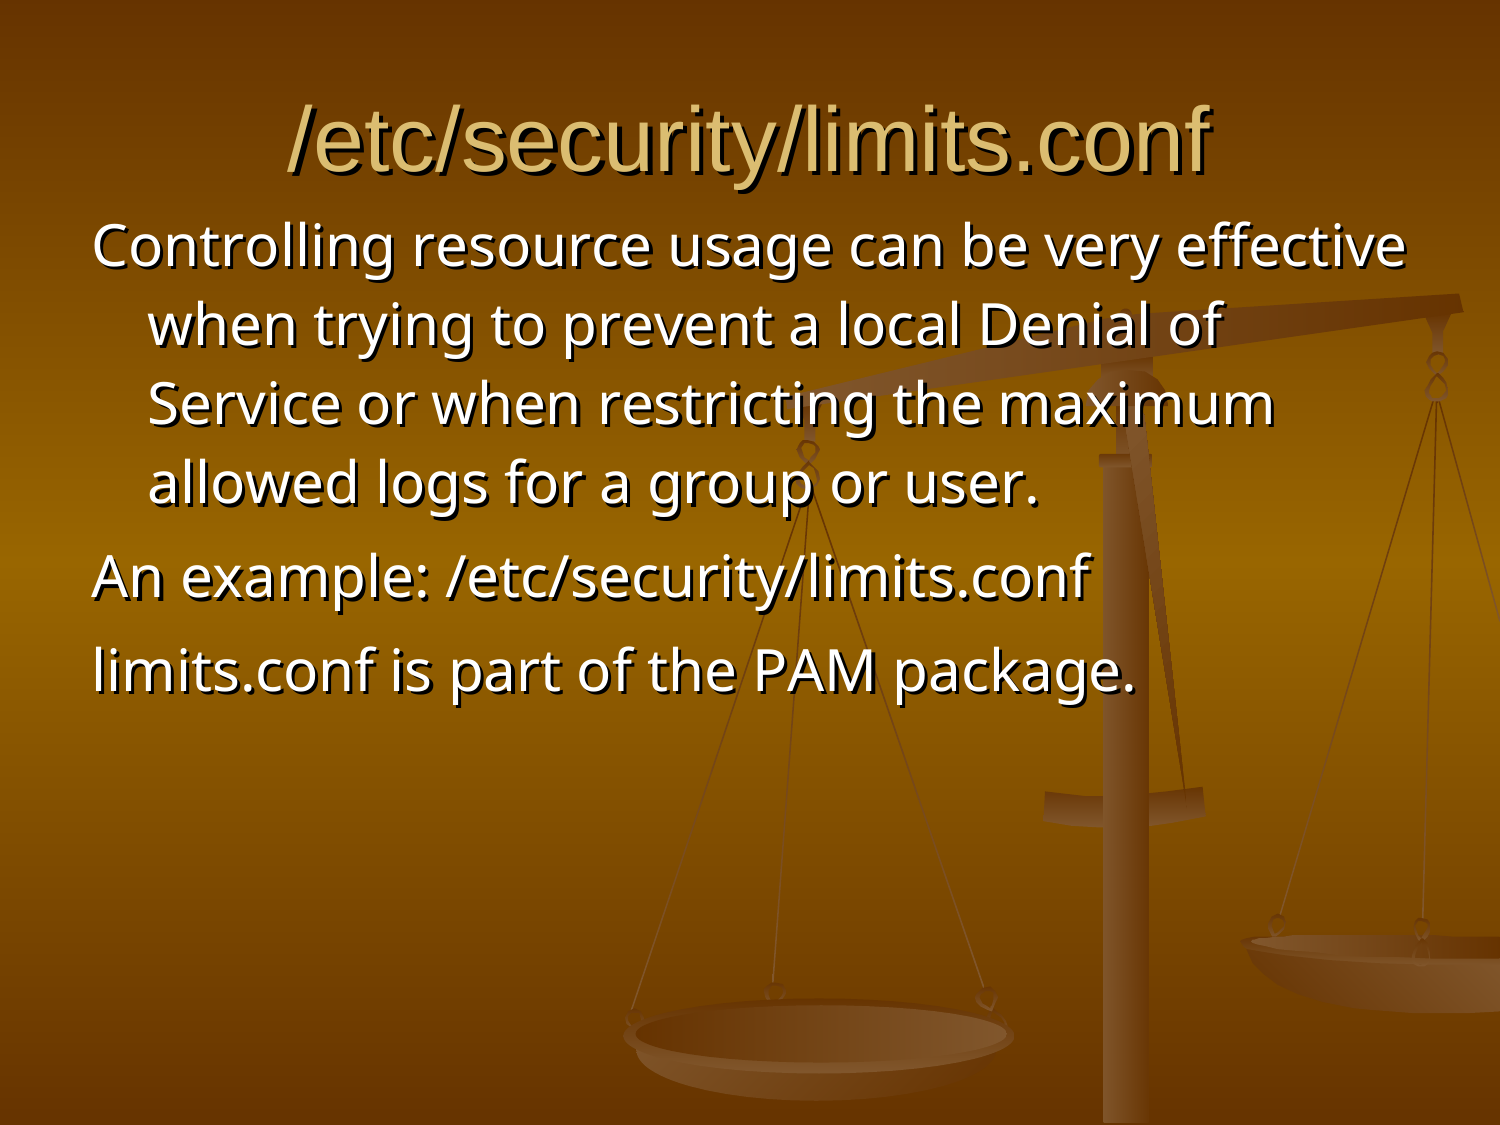

# /etc/security/limits.conf
Controlling resource usage can be very effective when trying to prevent a local Denial of Service or when restricting the maximum allowed logs for a group or user.
An example: /etc/security/limits.conf
limits.conf is part of the PAM package.